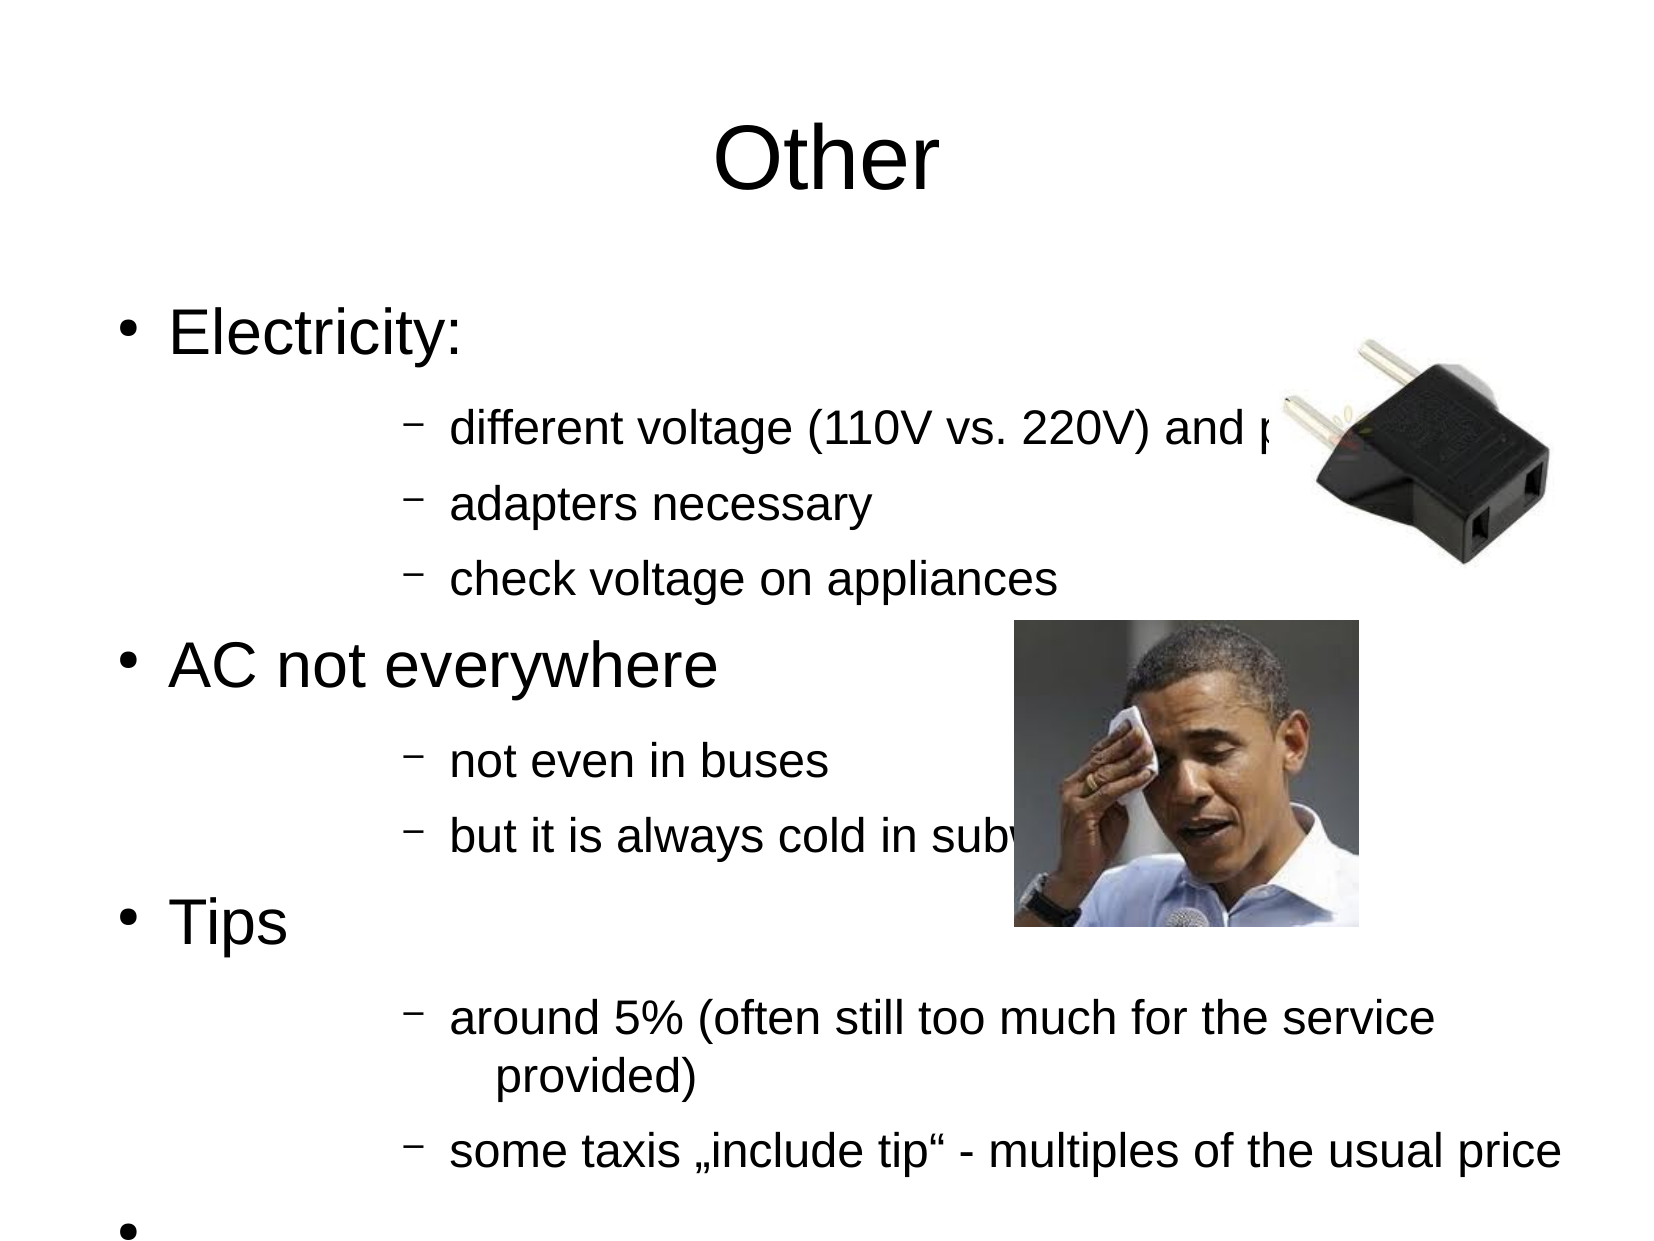

# Other
Electricity:
different voltage (110V vs. 220V) and plugs
adapters necessary
check voltage on appliances
AC not everywhere
not even in buses
but it is always cold in subway
Tips
around 5% (often still too much for the service provided)
some taxis „include tip“ - multiples of the usual price